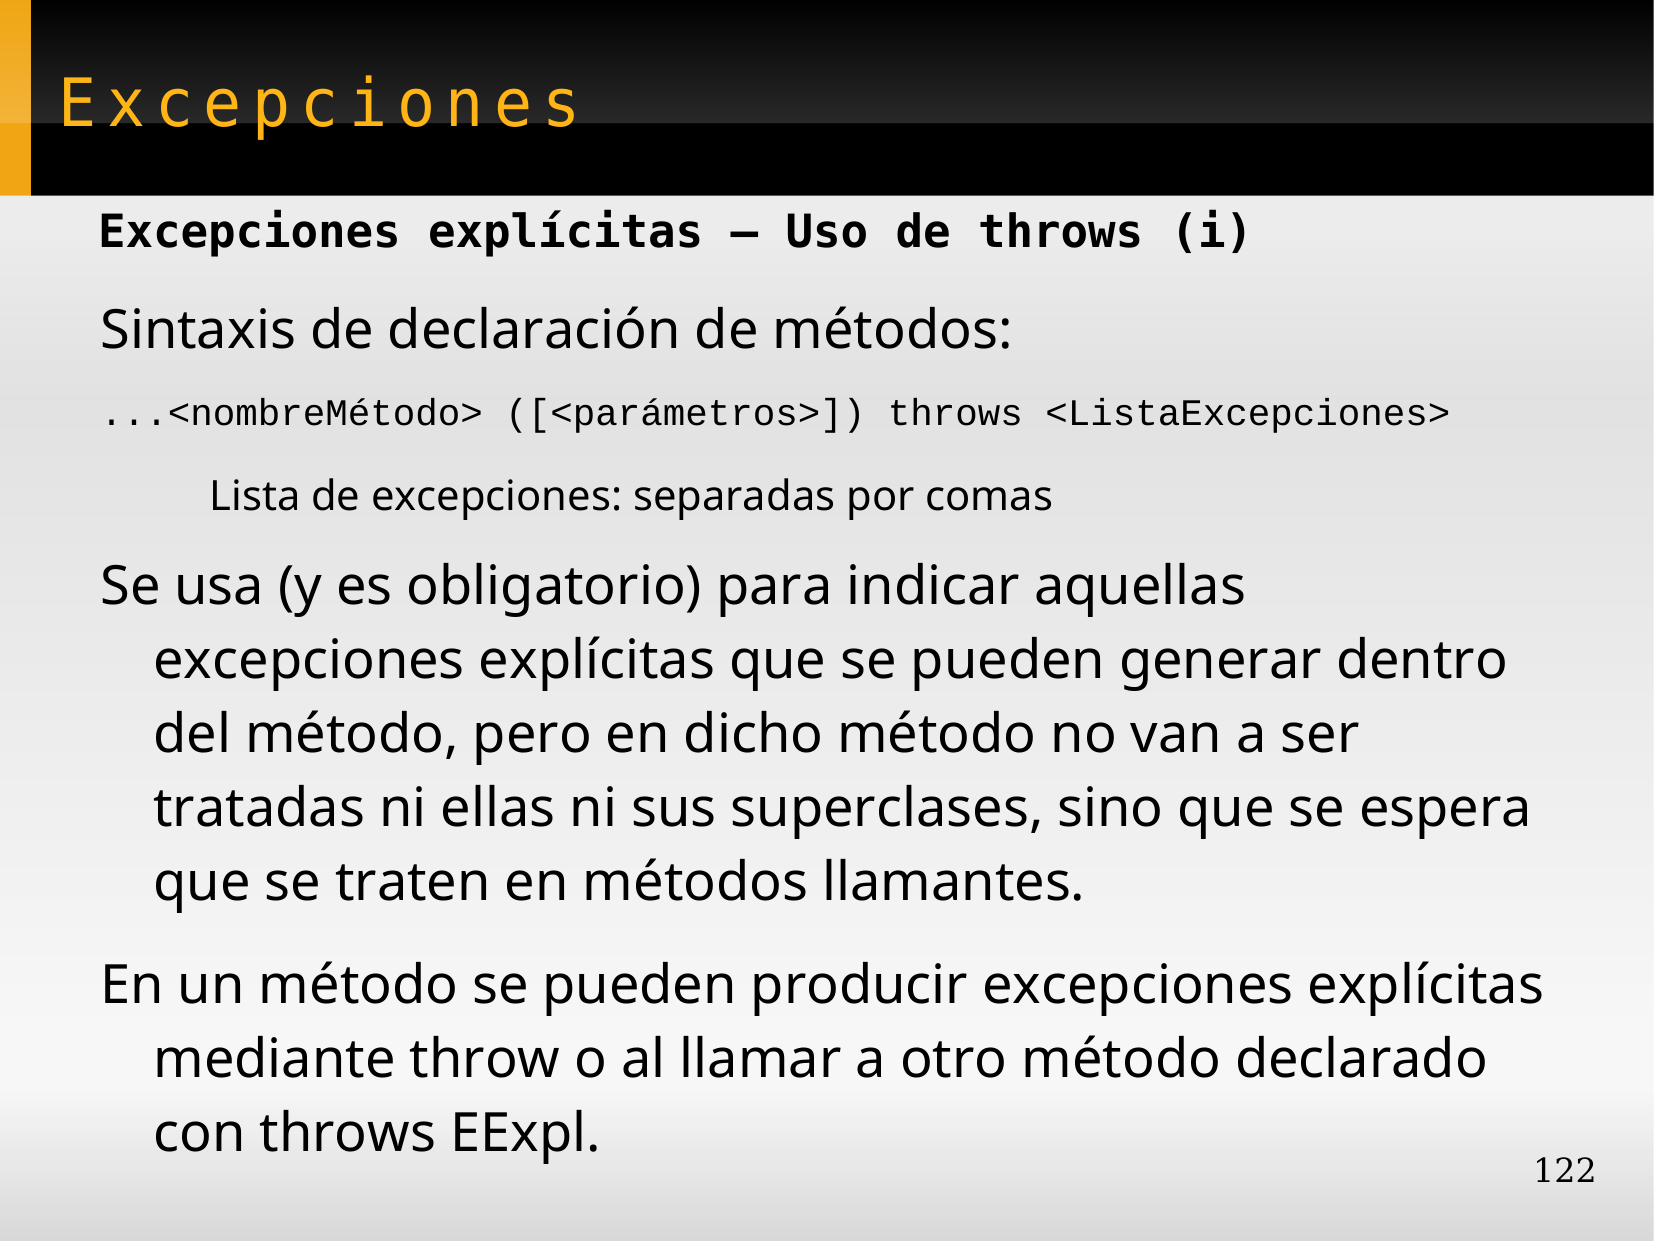

# Excepciones
Excepciones explícitas – Uso de throws (i)
Sintaxis de declaración de métodos:
...<nombreMétodo> ([<parámetros>]) throws <ListaExcepciones>
 Lista de excepciones: separadas por comas
Se usa (y es obligatorio) para indicar aquellas excepciones explícitas que se pueden generar dentro del método, pero en dicho método no van a ser tratadas ni ellas ni sus superclases, sino que se espera que se traten en métodos llamantes.
En un método se pueden producir excepciones explícitas mediante throw o al llamar a otro método declarado con throws EExpl.
122